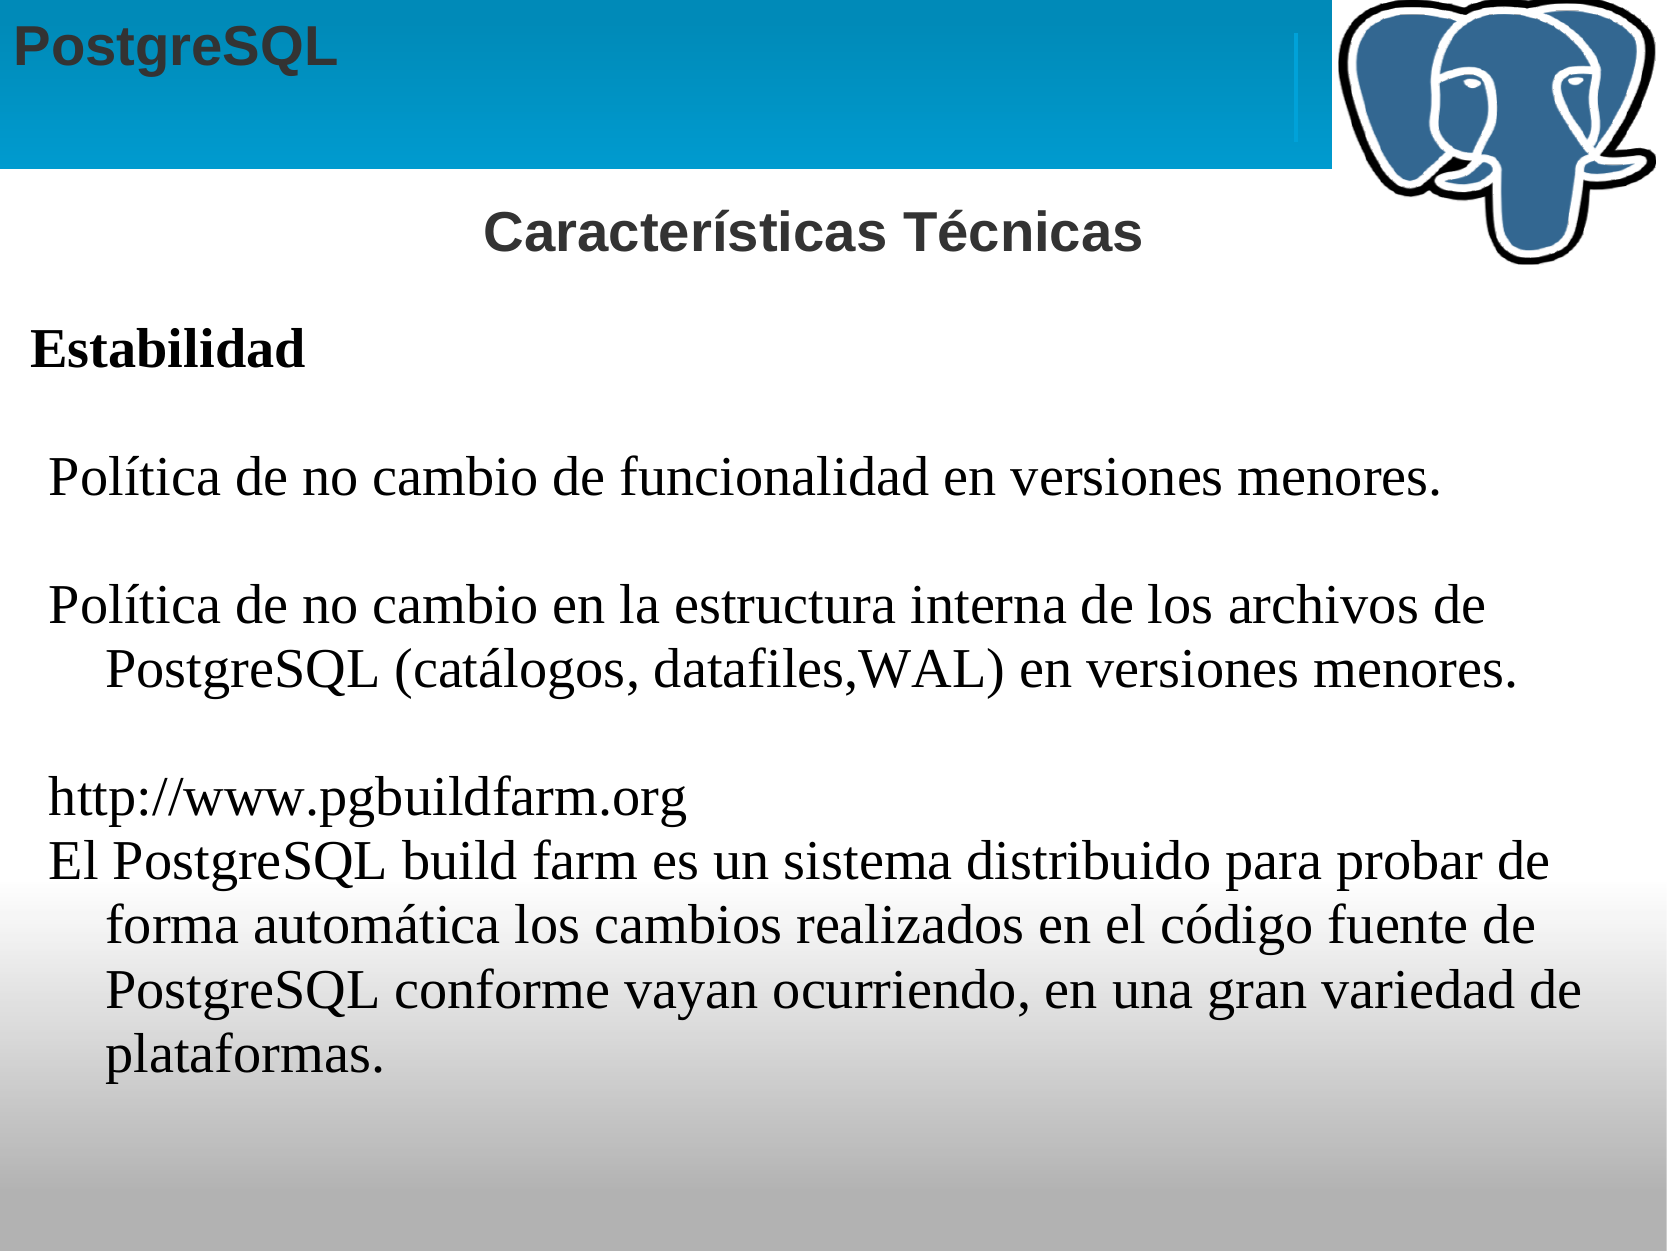

PostgreSQL
Características Técnicas
Estabilidad
Política de no cambio de funcionalidad en versiones menores.
Política de no cambio en la estructura interna de los archivos de PostgreSQL (catálogos, datafiles,WAL) en versiones menores.
http://www.pgbuildfarm.org
El PostgreSQL build farm es un sistema distribuido para probar de forma automática los cambios realizados en el código fuente de PostgreSQL conforme vayan ocurriendo, en una gran variedad de plataformas.